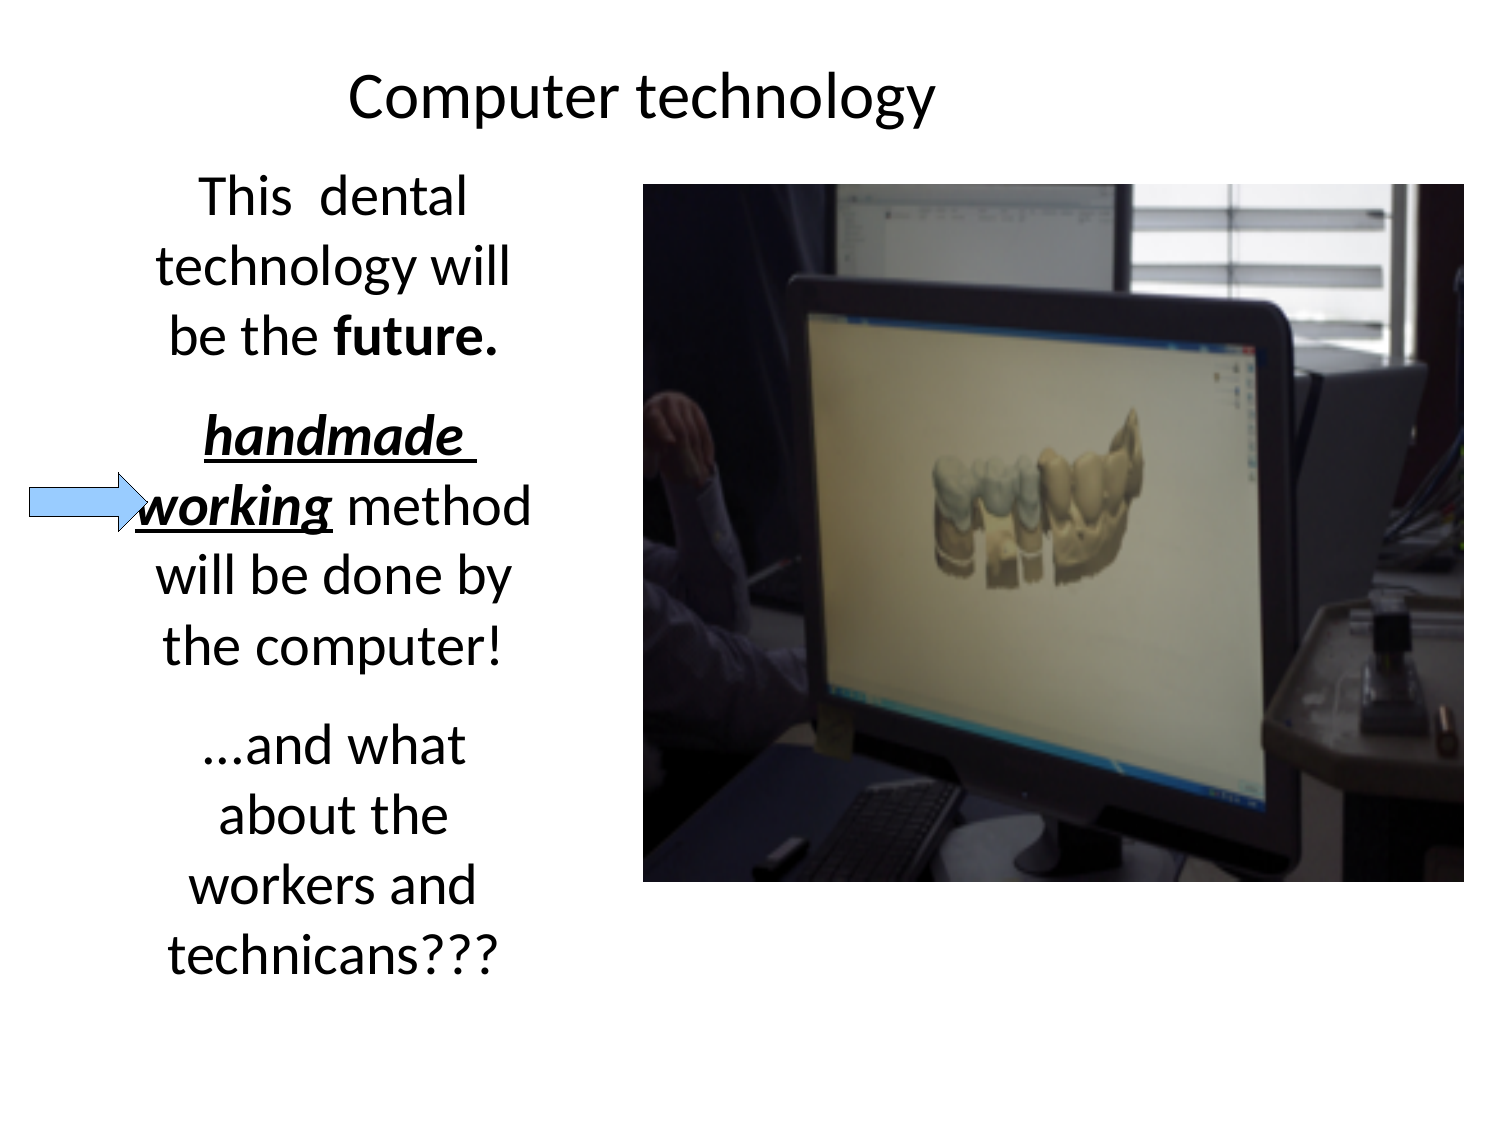

# Computer technology
This dental technology will be the future.
 handmade working method will be done by the computer!
...and what about the workers and technicans???